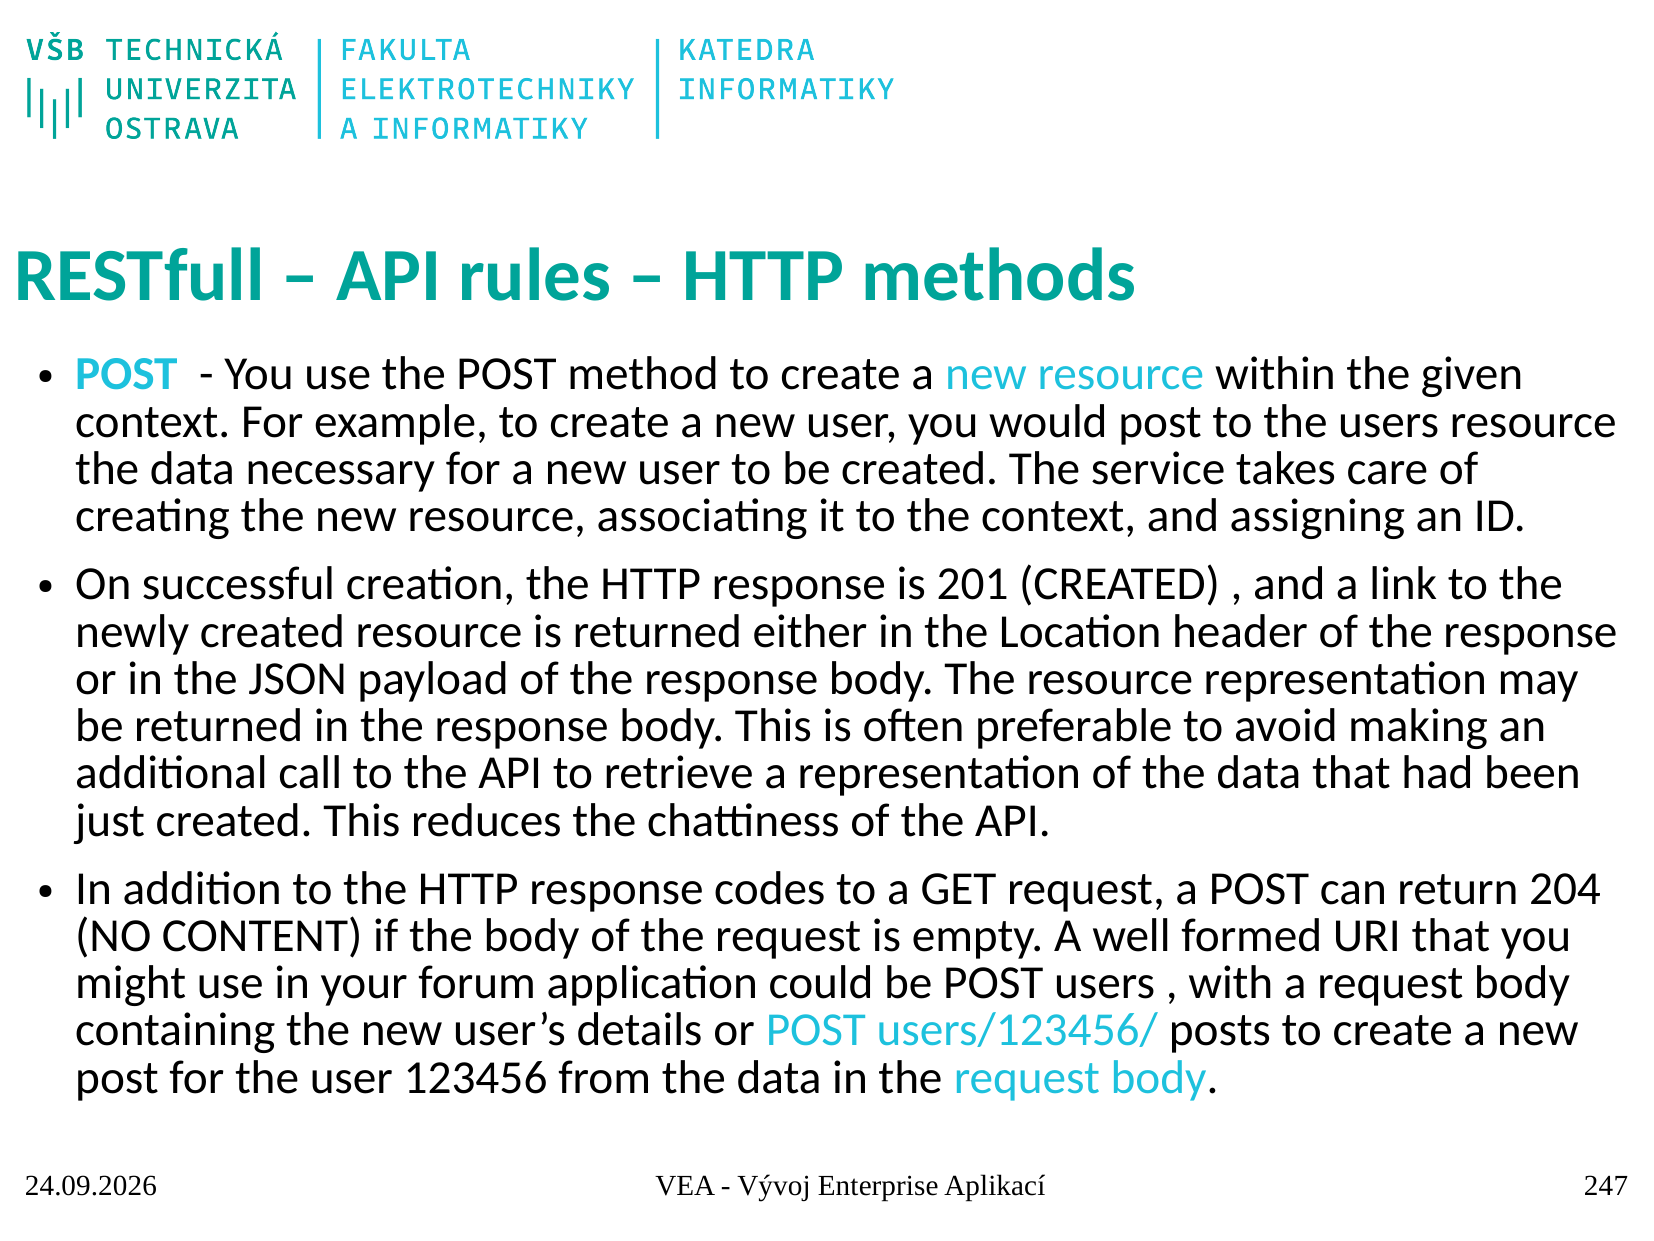

RESTfull – API rules – HTTP methods
# POST - You use the POST method to create a new resource within the given context. For example, to create a new user, you would post to the users resource the data necessary for a new user to be created. The service takes care of creating the new resource, associating it to the context, and assigning an ID.
On successful creation, the HTTP response is 201 (CREATED) , and a link to the newly created resource is returned either in the Location header of the response or in the JSON payload of the response body. The resource representation may be returned in the response body. This is often preferable to avoid making an additional call to the API to retrieve a representation of the data that had been just created. This reduces the chattiness of the API.
In addition to the HTTP response codes to a GET request, a POST can return 204 (NO CONTENT) if the body of the request is empty. A well formed URI that you might use in your forum application could be POST users , with a request body containing the new user’s details or POST users/123456/ posts to create a new post for the user 123456 from the data in the request body.
VEA - Vývoj Enterprise Aplikací
247